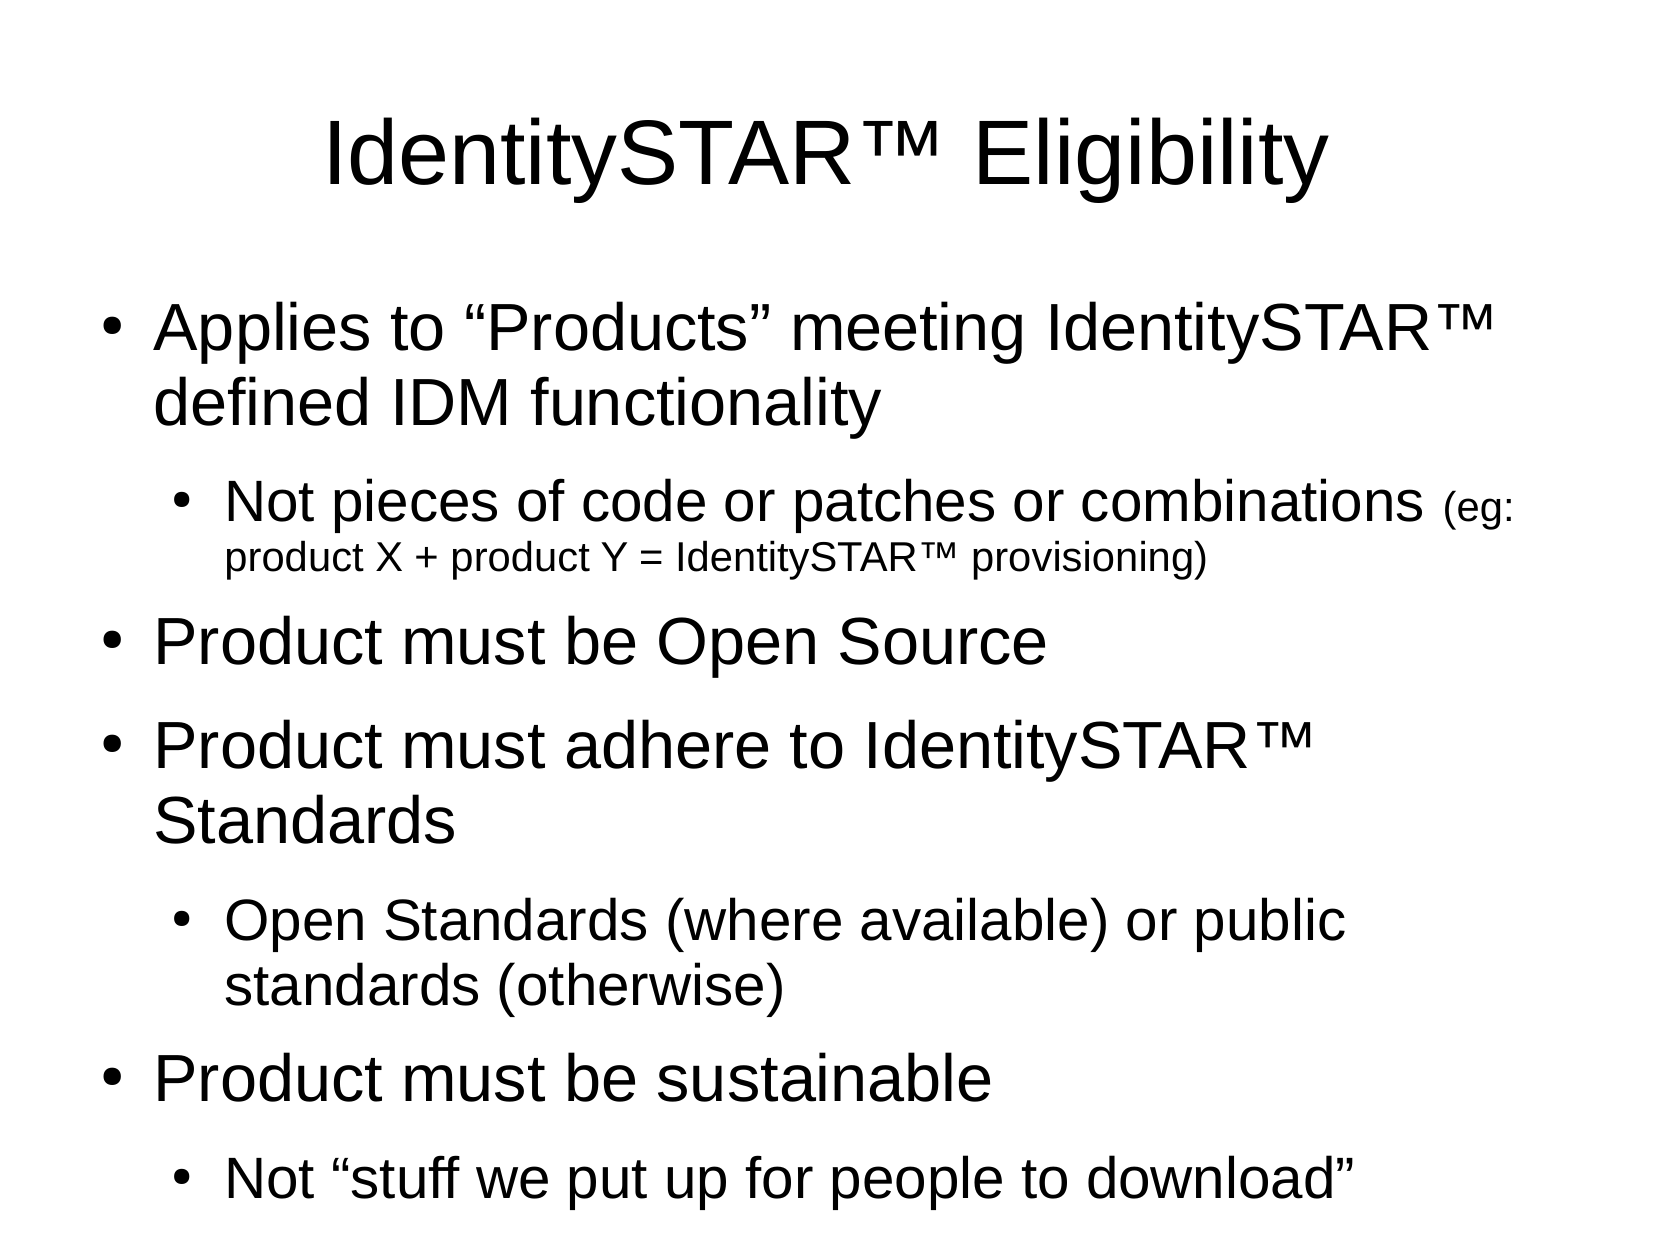

# IdentitySTAR™ Eligibility
Applies to “Products” meeting IdentitySTAR™ defined IDM functionality
Not pieces of code or patches or combinations (eg: product X + product Y = IdentitySTAR™ provisioning)
Product must be Open Source
Product must adhere to IdentitySTAR™ Standards
Open Standards (where available) or public standards (otherwise)
Product must be sustainable
Not “stuff we put up for people to download”